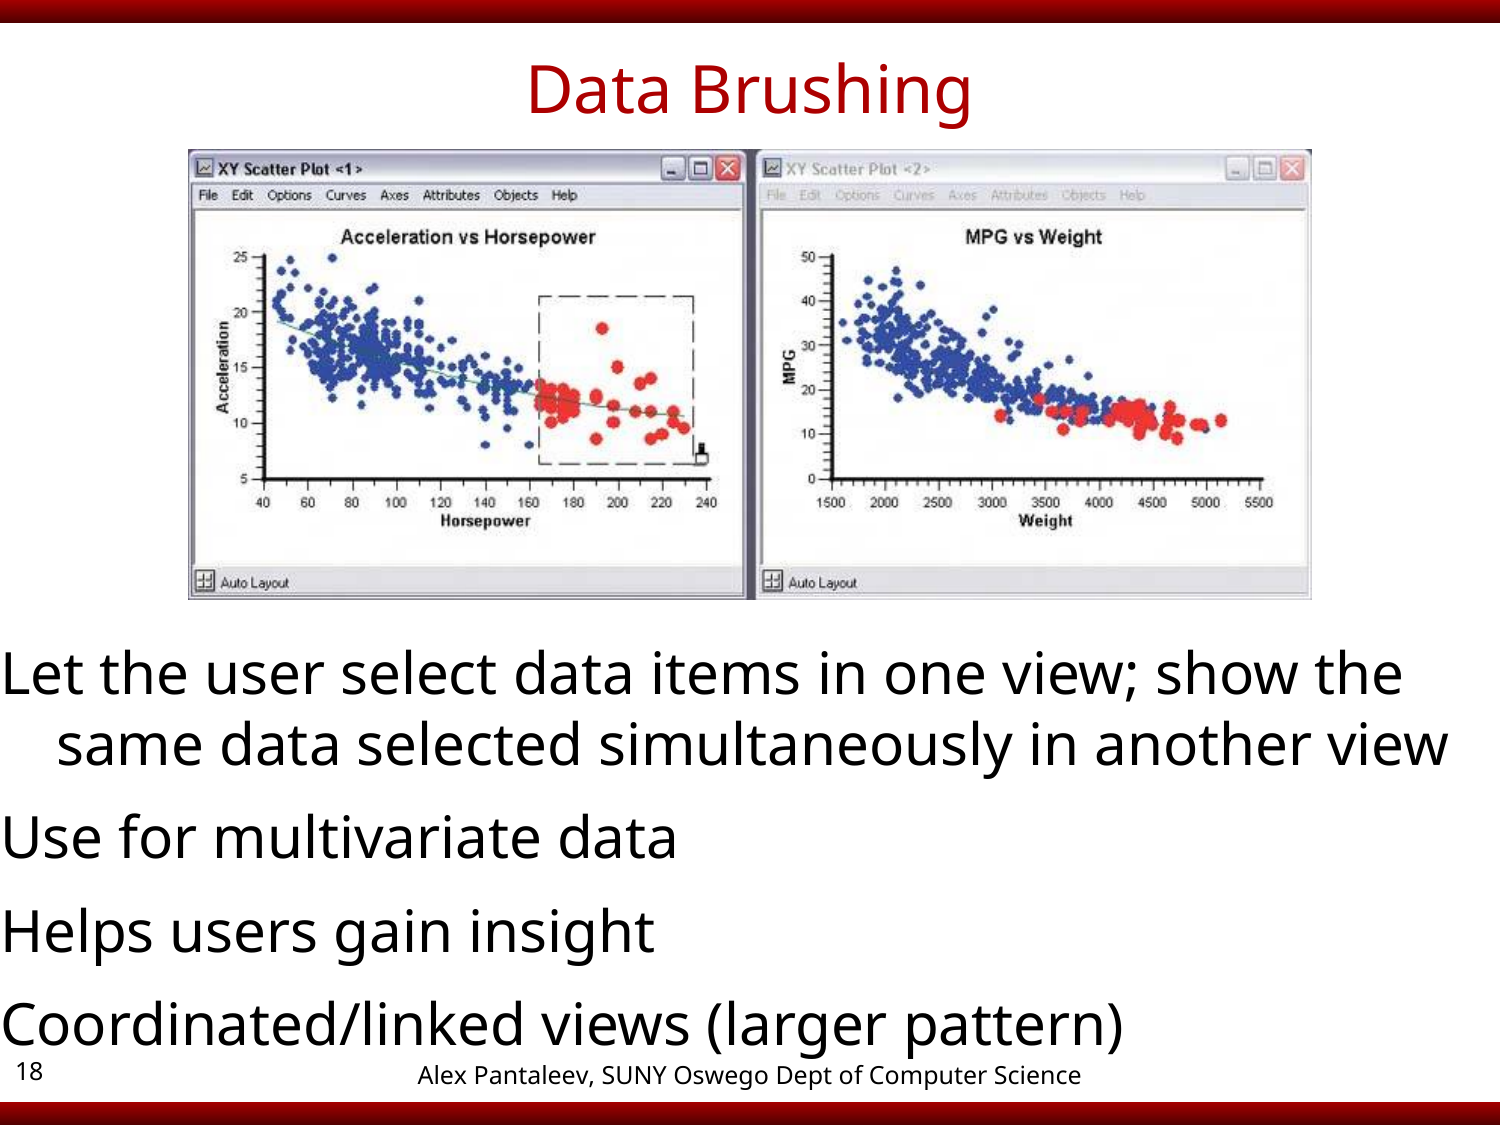

# Data Brushing
Let the user select data items in one view; show the same data selected simultaneously in another view
Use for multivariate data
Helps users gain insight
Coordinated/linked views (larger pattern)
18